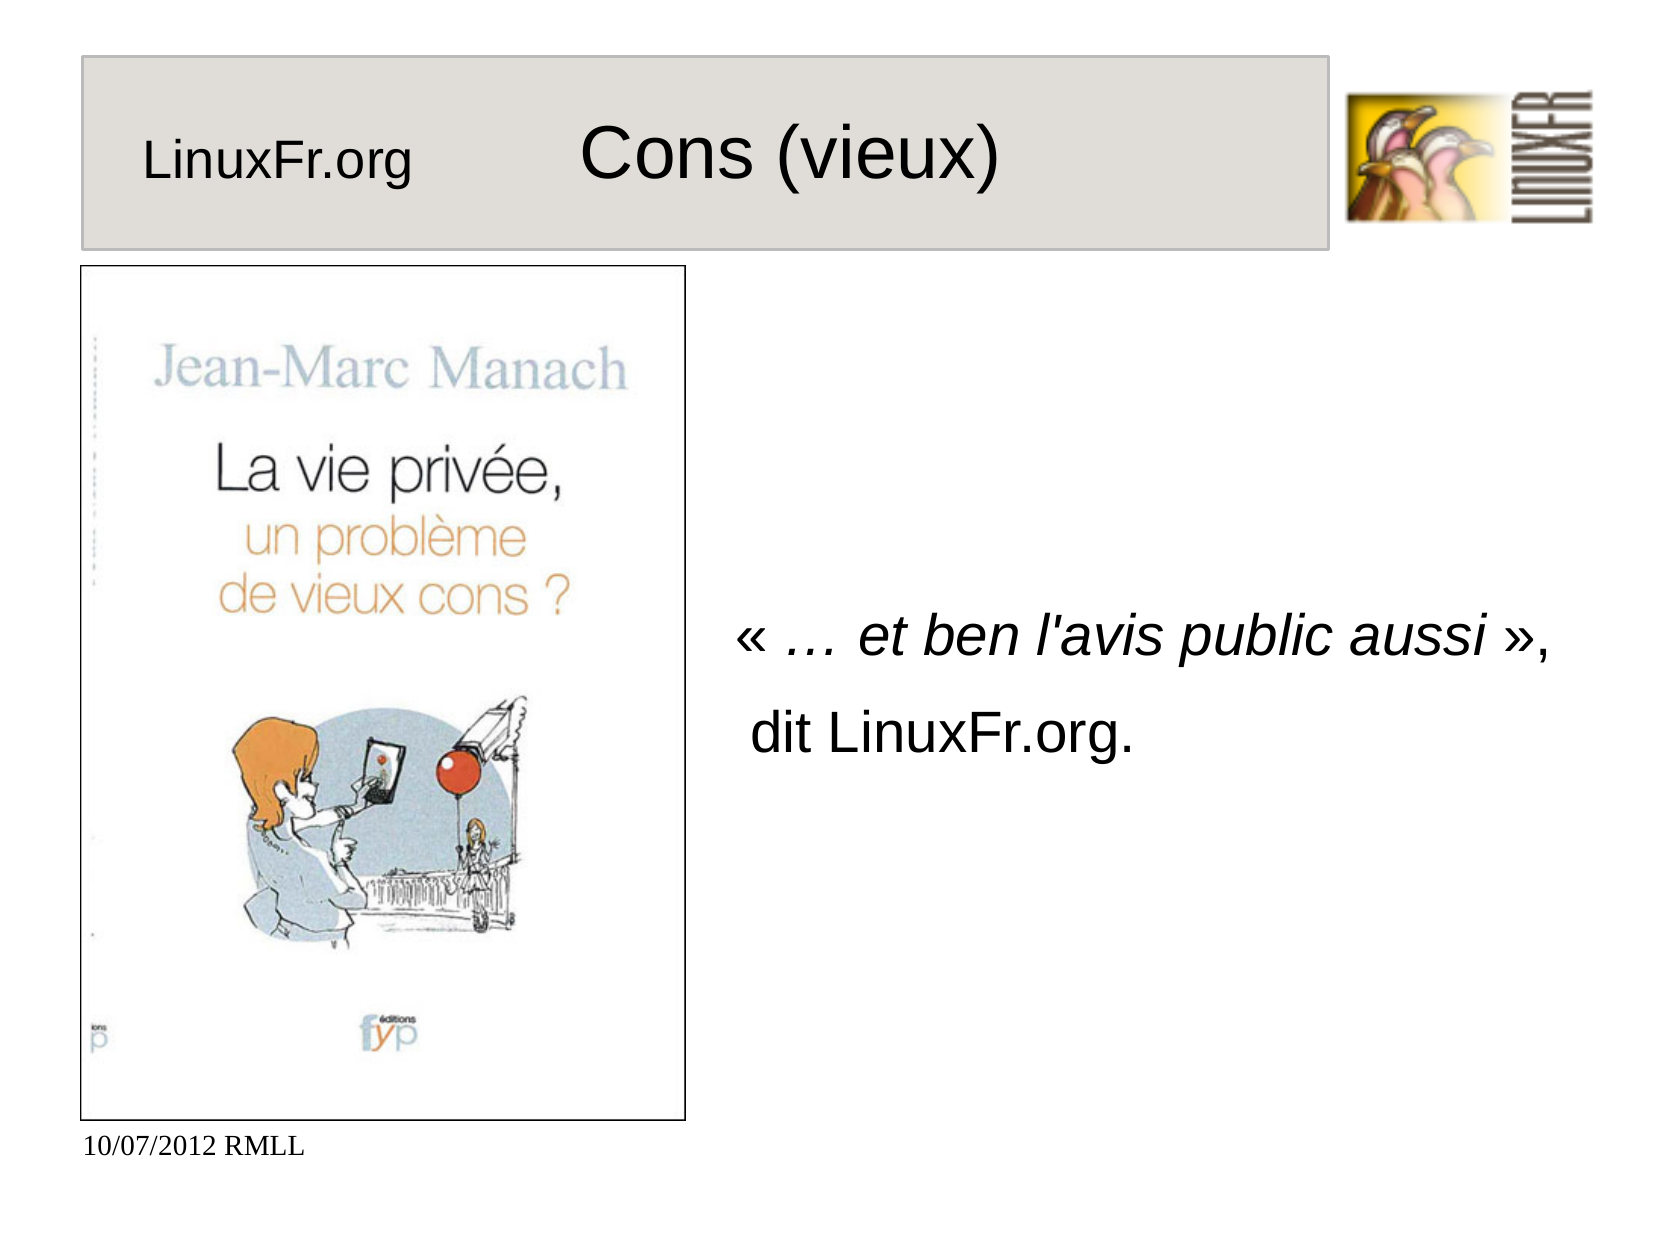

# LinuxFr.org Cons (vieux)
« … et ben l'avis public aussi », dit LinuxFr.org.